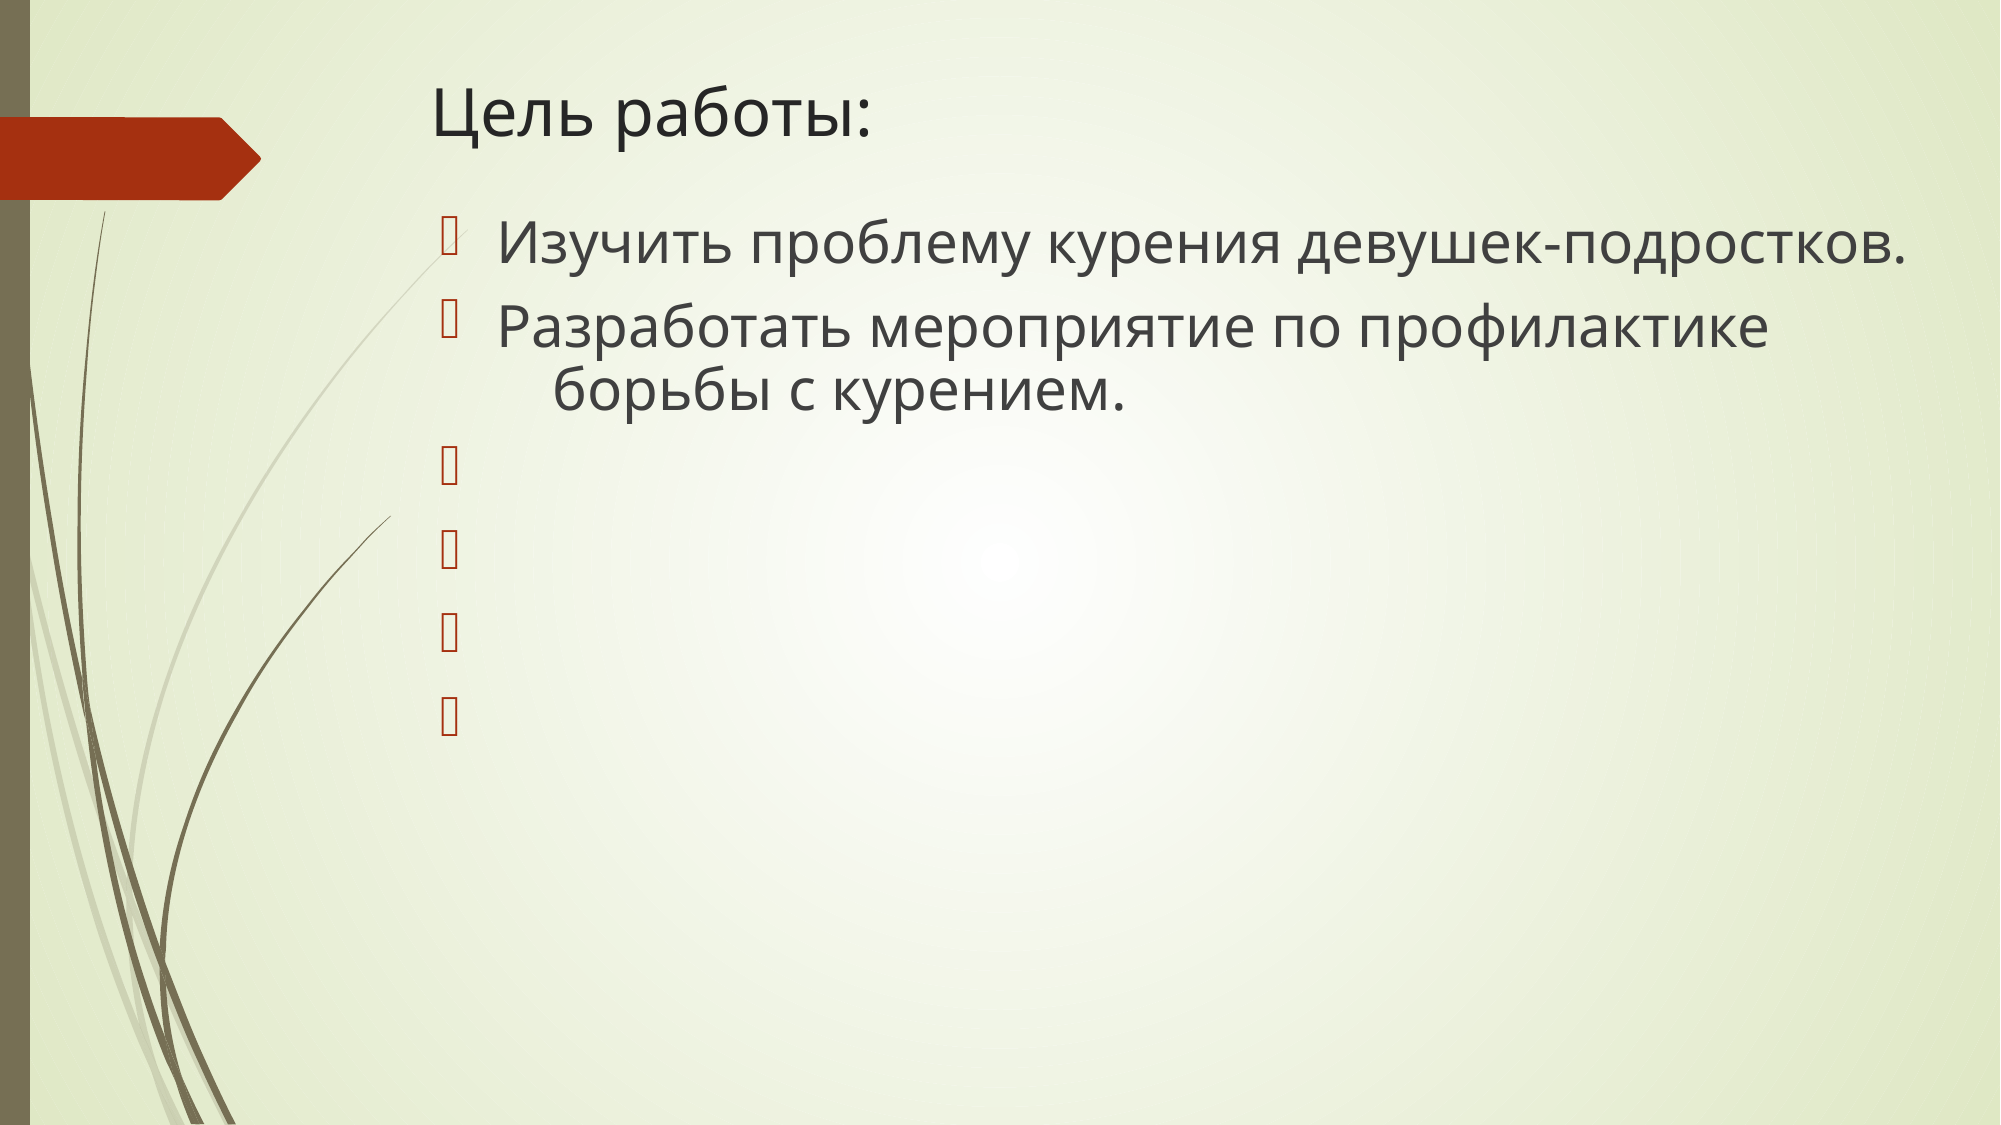

# Цель работы:
Изучить проблему курения девушек-подростков.
Разработать мероприятие по профилактике борьбы с курением.